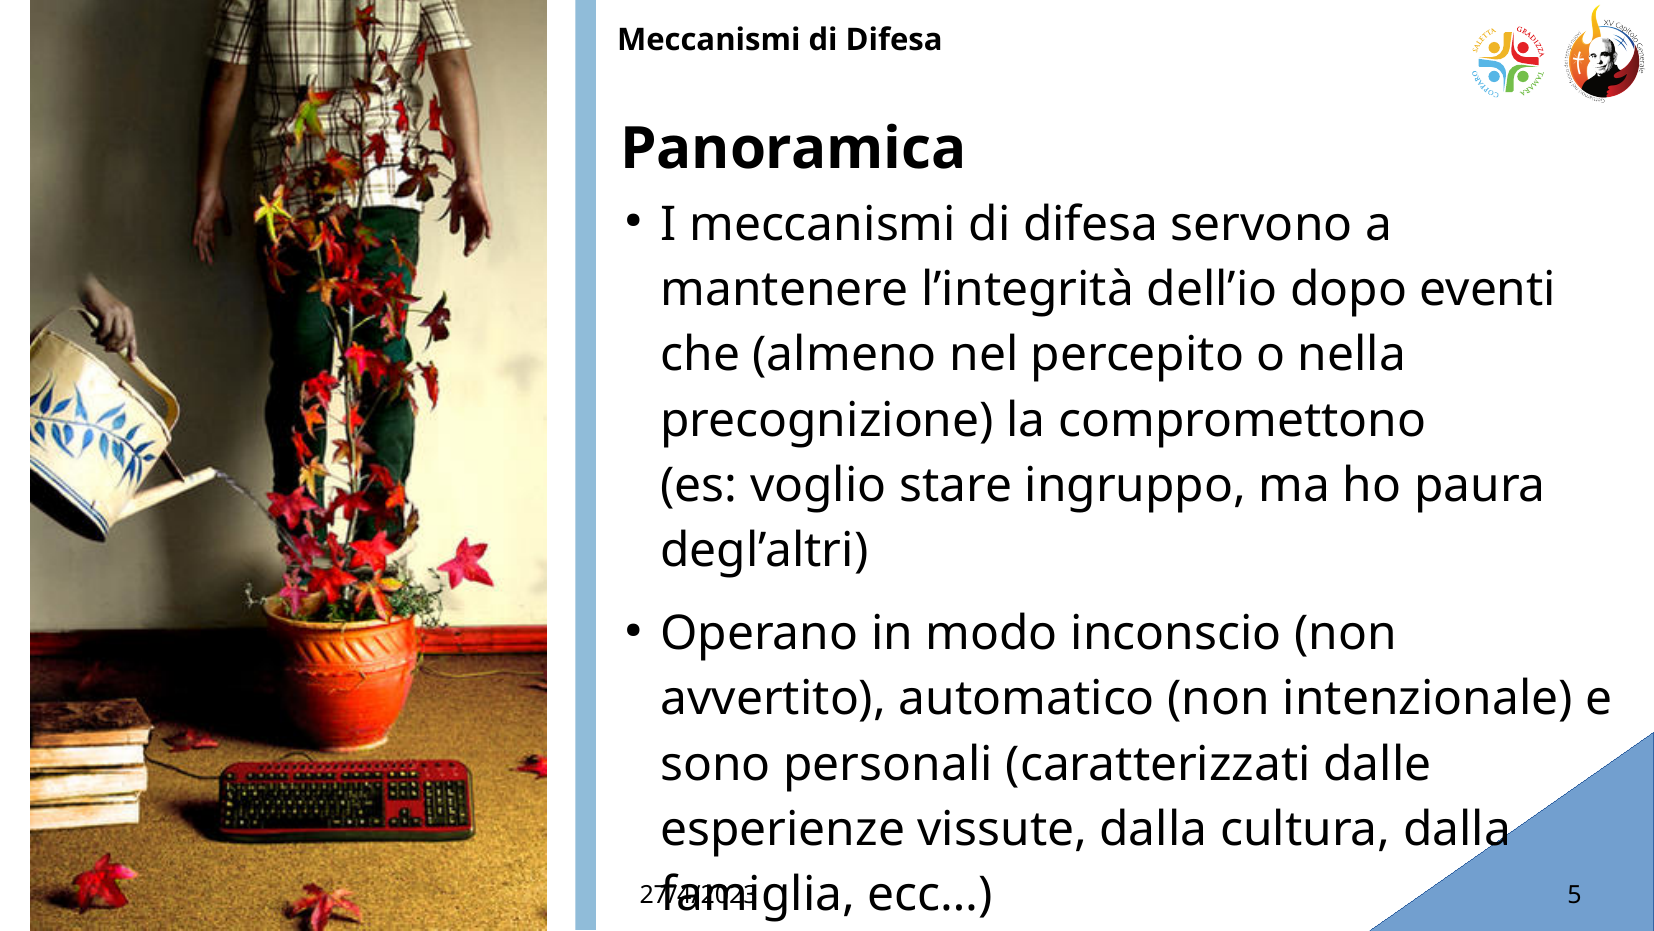

Meccanismi di Difesa
Panoramica
# I meccanismi di difesa servono a mantenere l’integrità dell’io dopo eventi che (almeno nel percepito o nella precognizione) la compromettono (es: voglio stare ingruppo, ma ho paura degl’altri)
Operano in modo inconscio (non avvertito), automatico (non intenzionale) e sono personali (caratterizzati dalle esperienze vissute, dalla cultura, dalla famiglia, ecc…)